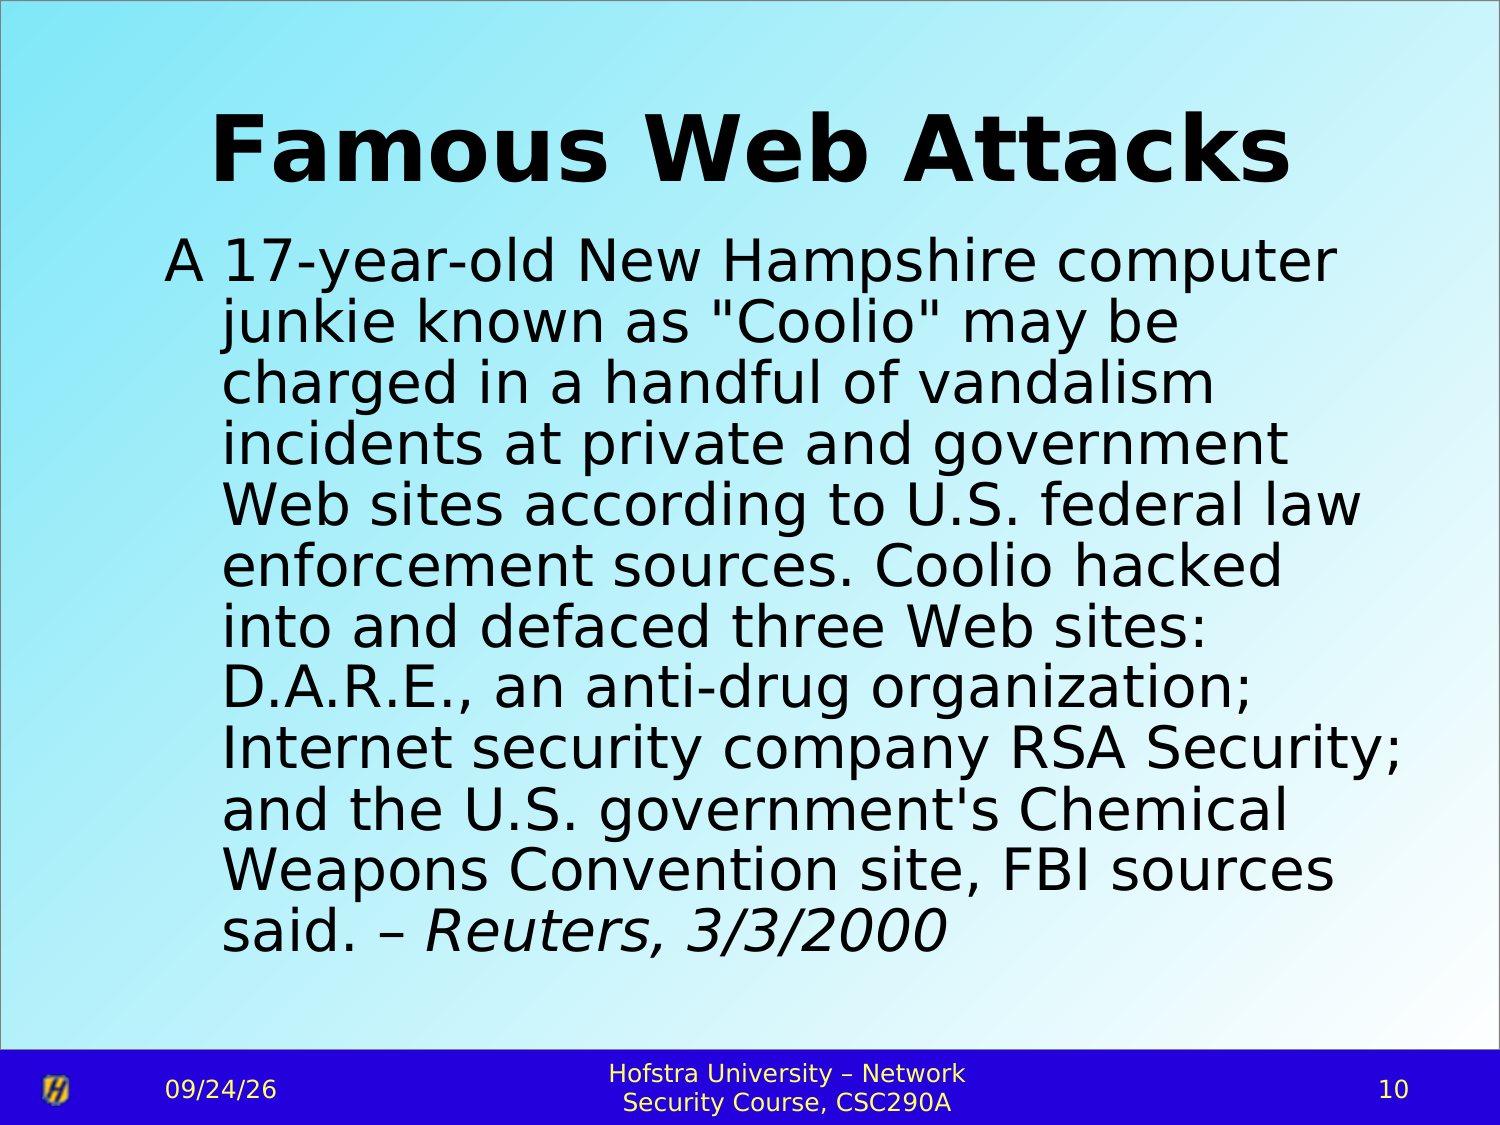

# Famous Web Attacks
A 17-year-old New Hampshire computer junkie known as "Coolio" may be charged in a handful of vandalism incidents at private and government Web sites according to U.S. federal law enforcement sources. Coolio hacked into and defaced three Web sites: D.A.R.E., an anti-drug organization; Internet security company RSA Security; and the U.S. government's Chemical Weapons Convention site, FBI sources said. – Reuters, 3/3/2000
10